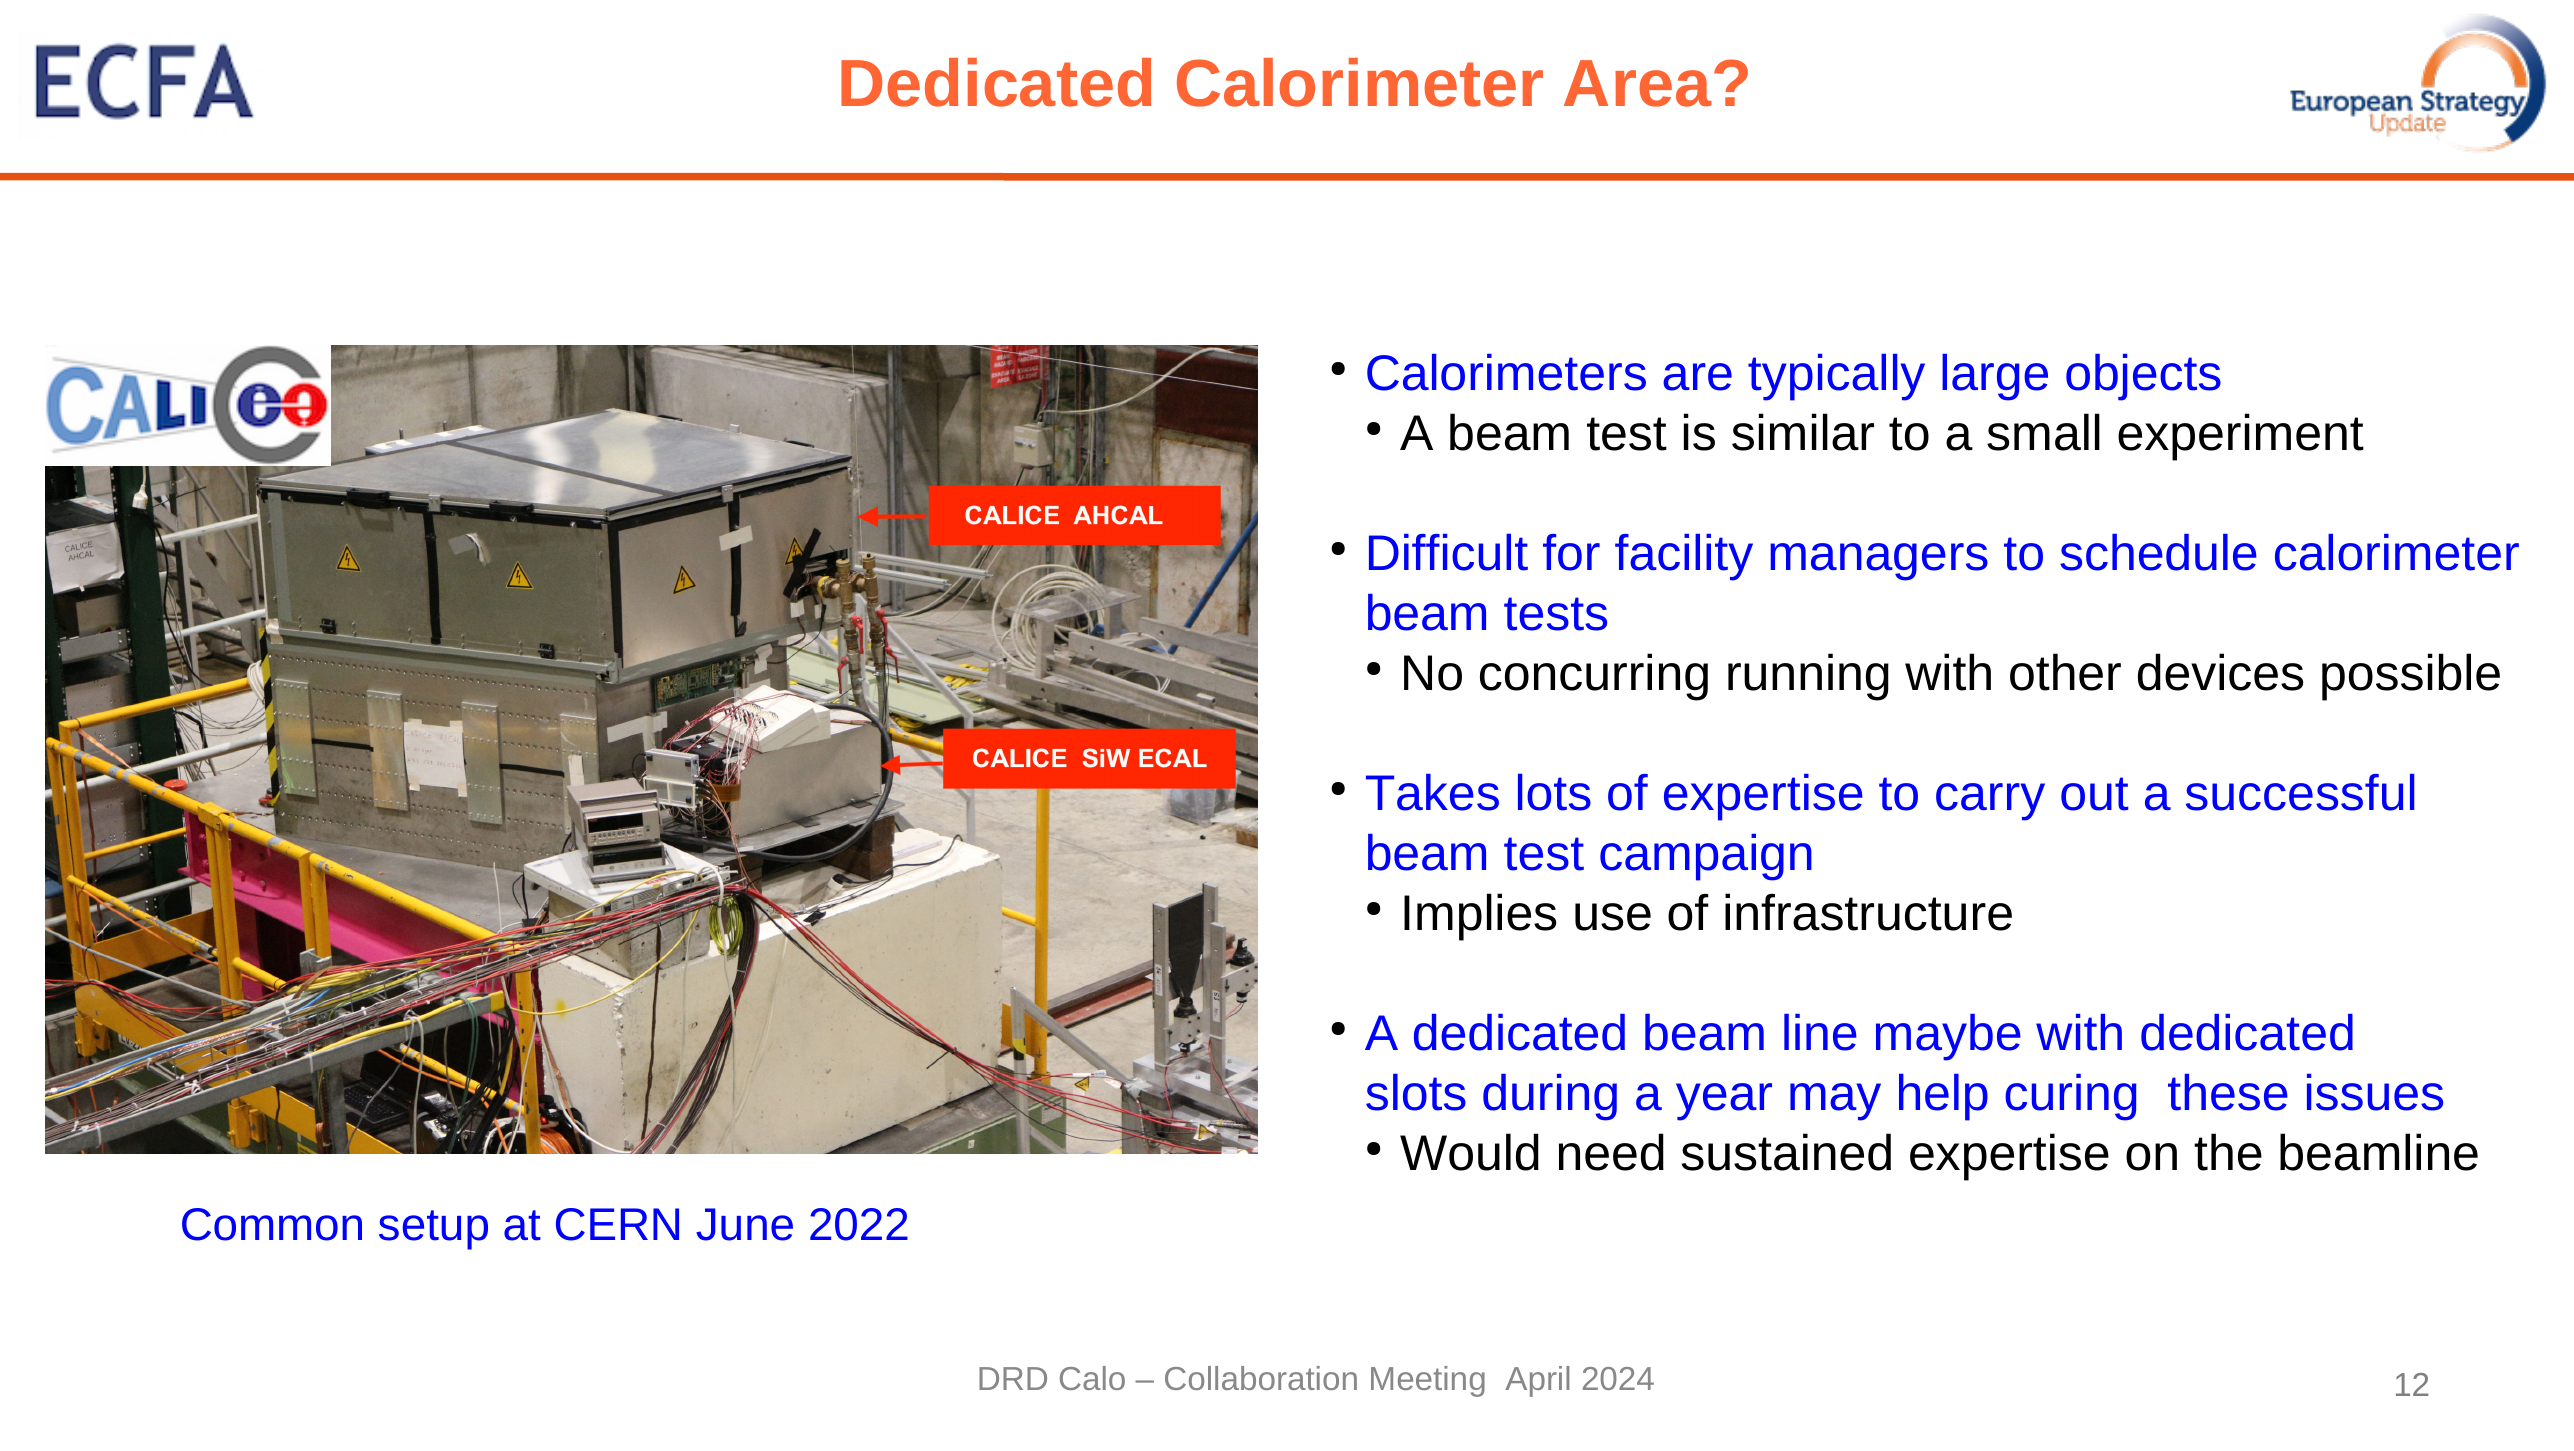

# Dedicated Calorimeter Area?
Calorimeters are typically large objects
A beam test is similar to a small experiment
Difficult for facility managers to schedule calorimeter
beam tests
No concurring running with other devices possible
Takes lots of expertise to carry out a successful
beam test campaign
Implies use of infrastructure
A dedicated beam line maybe with dedicated
slots during a year may help curing these issues
Would need sustained expertise on the beamline
Common setup at CERN June 2022
12